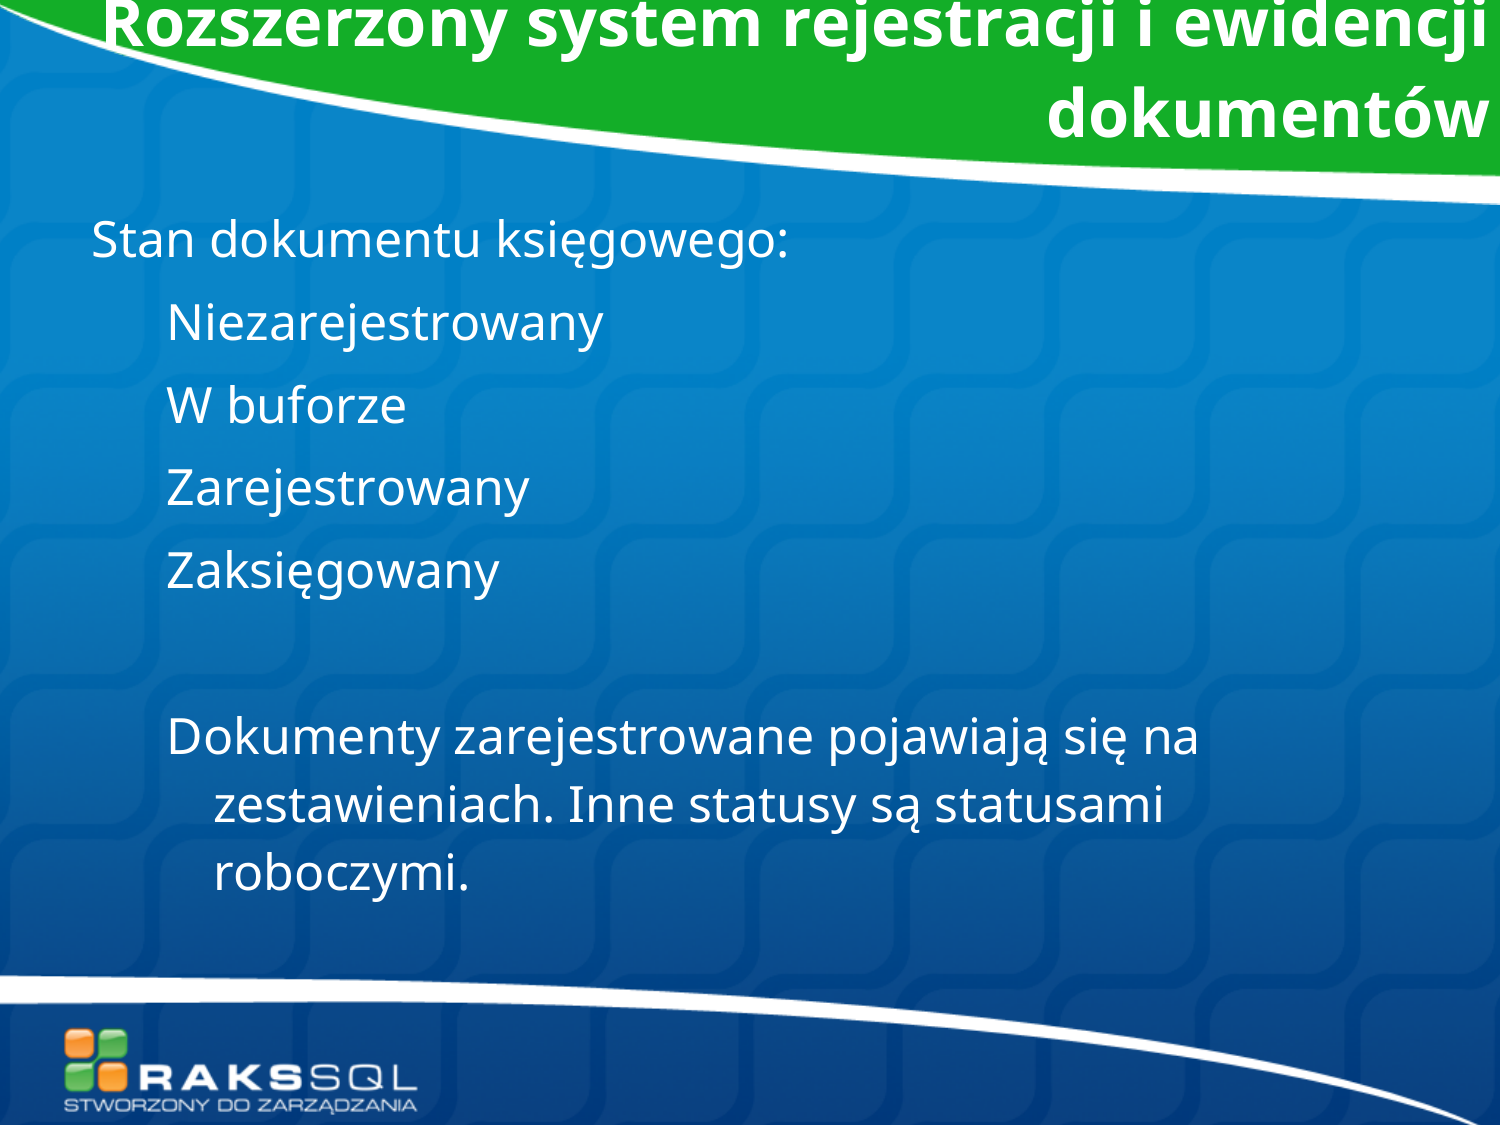

# Rozszerzony system rejestracji i ewidencji dokumentów
Stan dokumentu księgowego:
Niezarejestrowany
W buforze
Zarejestrowany
Zaksięgowany
Dokumenty zarejestrowane pojawiają się na zestawieniach. Inne statusy są statusami roboczymi.
INTERSYSTEM Warszawa 22 846 2084